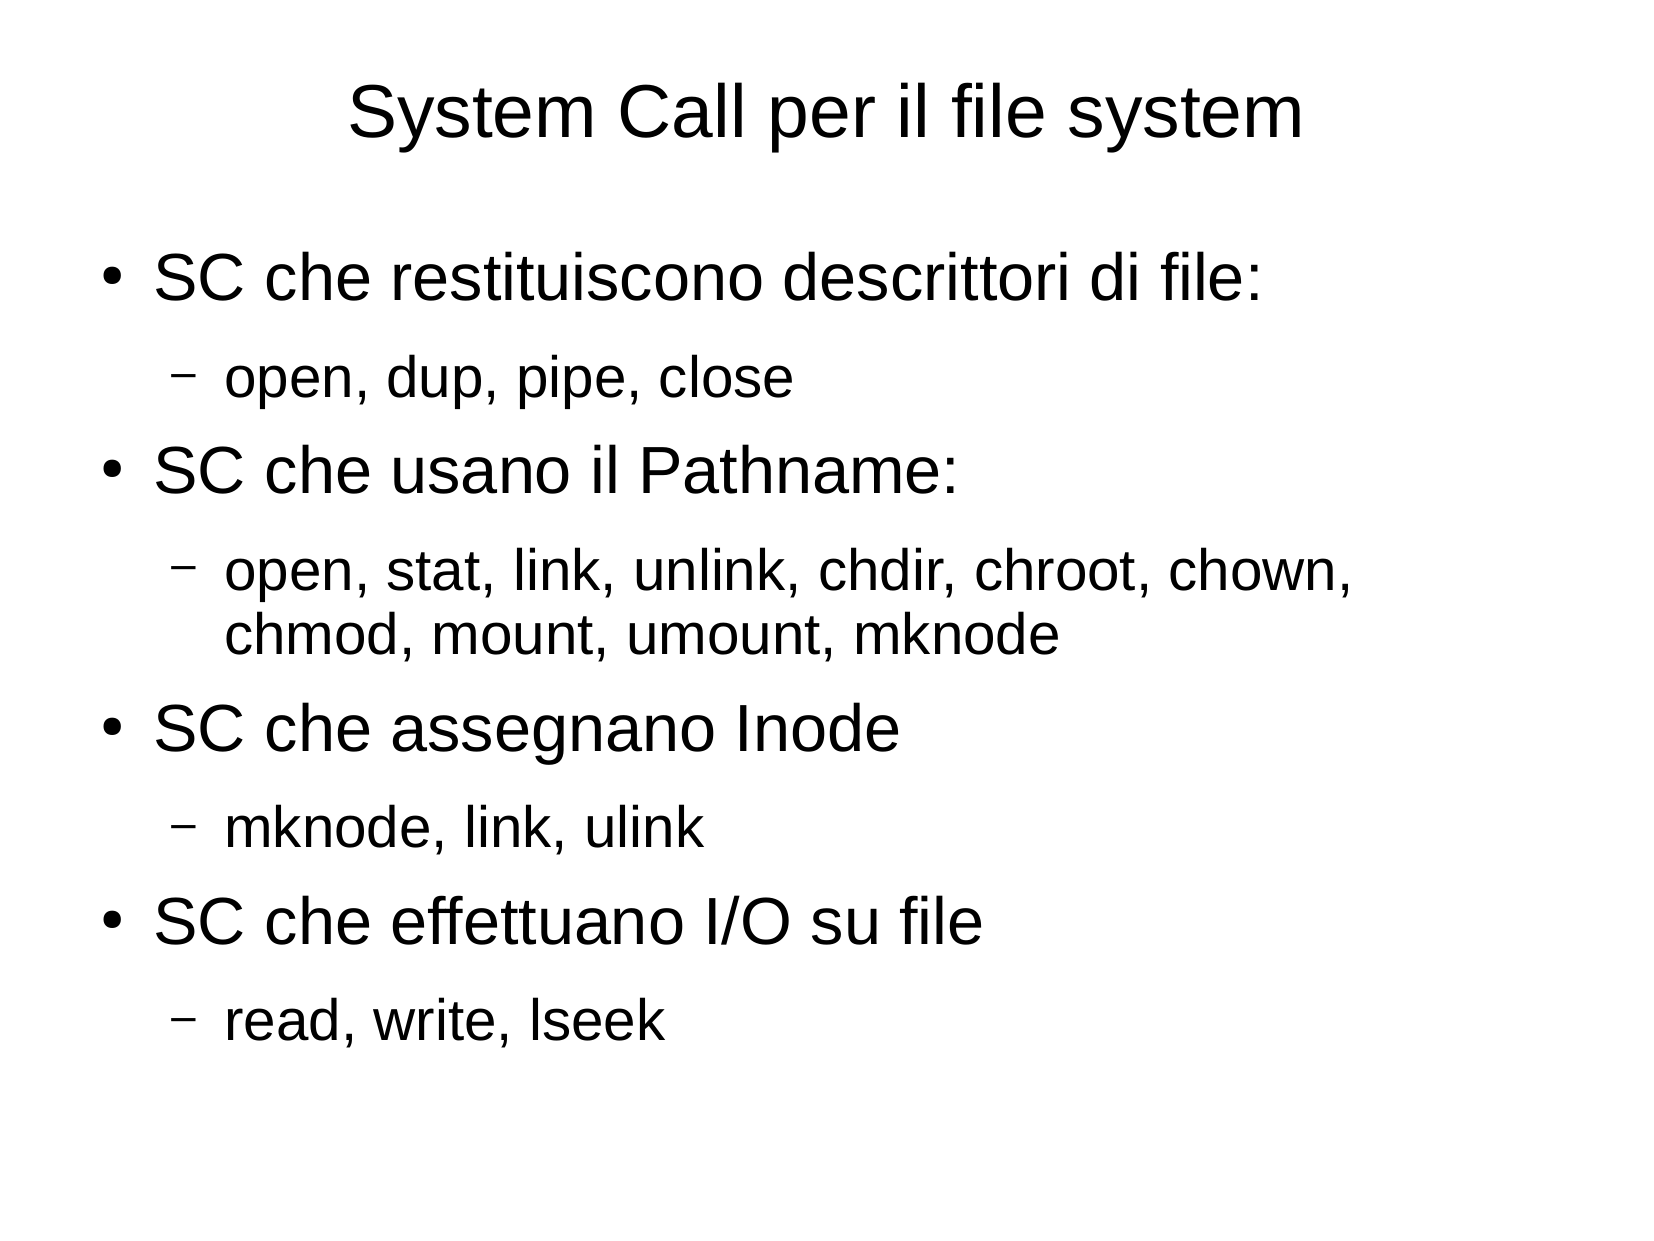

# System Call per il file system
SC che restituiscono descrittori di file:
open, dup, pipe, close
SC che usano il Pathname:
open, stat, link, unlink, chdir, chroot, chown, chmod, mount, umount, mknode
SC che assegnano Inode
mknode, link, ulink
SC che effettuano I/O su file
read, write, lseek